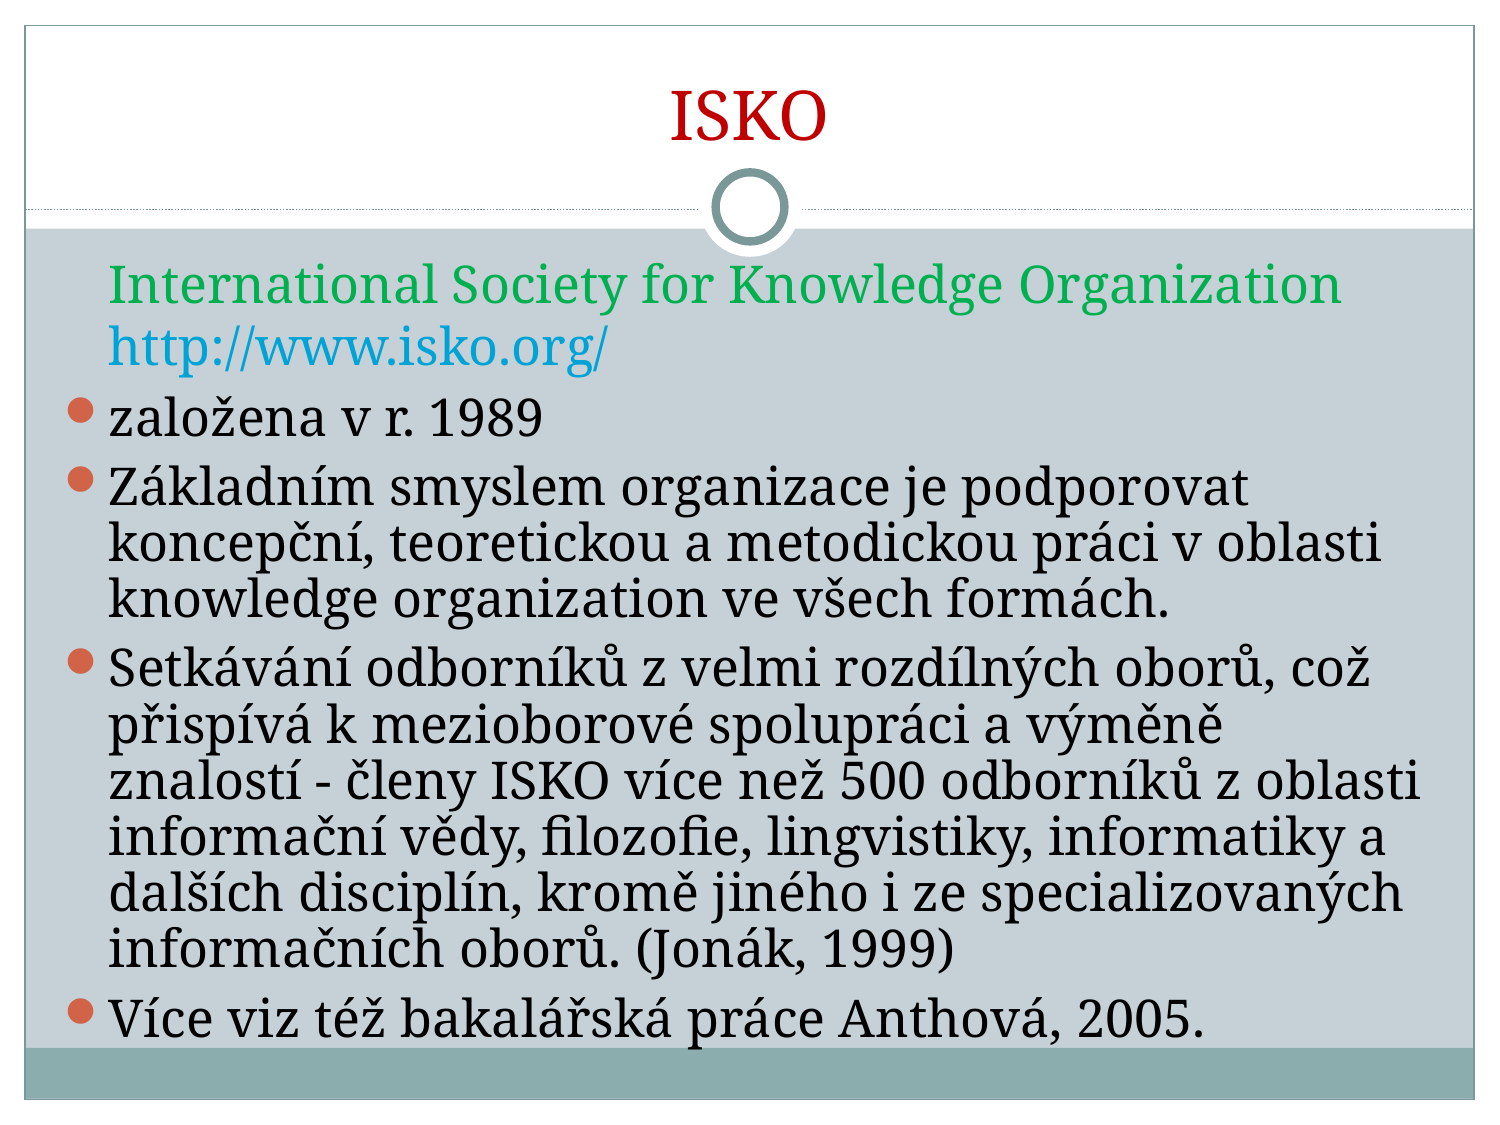

# ISKO
International Society for Knowledge Organization http://www.isko.org/
založena v r. 1989
Základním smyslem organizace je podporovat koncepční, teoretickou a metodickou práci v oblasti knowledge organization ve všech formách.
Setkávání odborníků z velmi rozdílných oborů, což přispívá k mezioborové spolupráci a výměně znalostí - členy ISKO více než 500 odborníků z oblasti informační vědy, filozofie, lingvistiky, informatiky a dalších disciplín, kromě jiného i ze specializovaných informačních oborů. (Jonák, 1999)
Více viz též bakalářská práce Anthová, 2005.